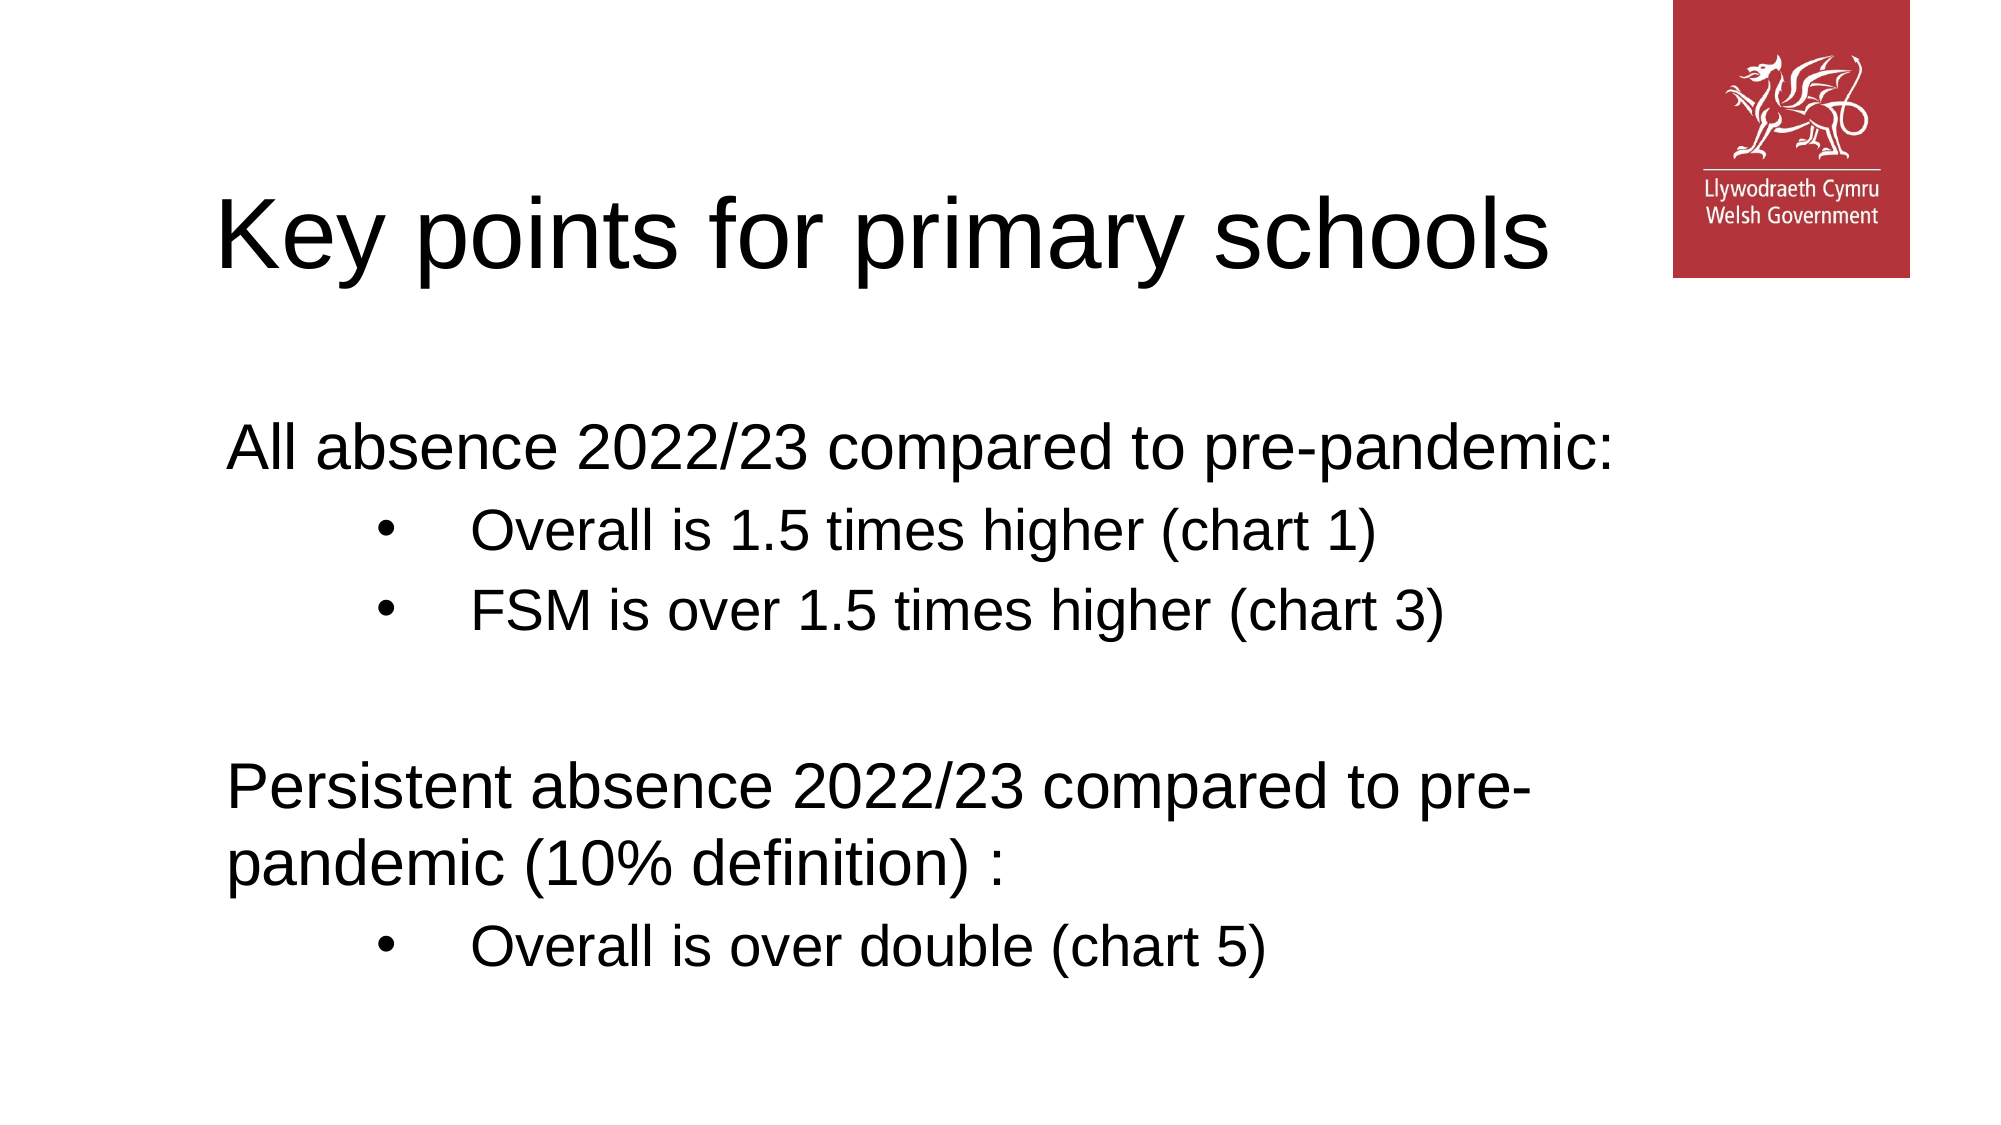

Key points for primary schools
# All absence 2022/23 compared to pre-pandemic:
Overall is 1.5 times higher (chart 1)
FSM is over 1.5 times higher (chart 3)
Persistent absence 2022/23 compared to pre-pandemic (10% definition) :
Overall is over double (chart 5)